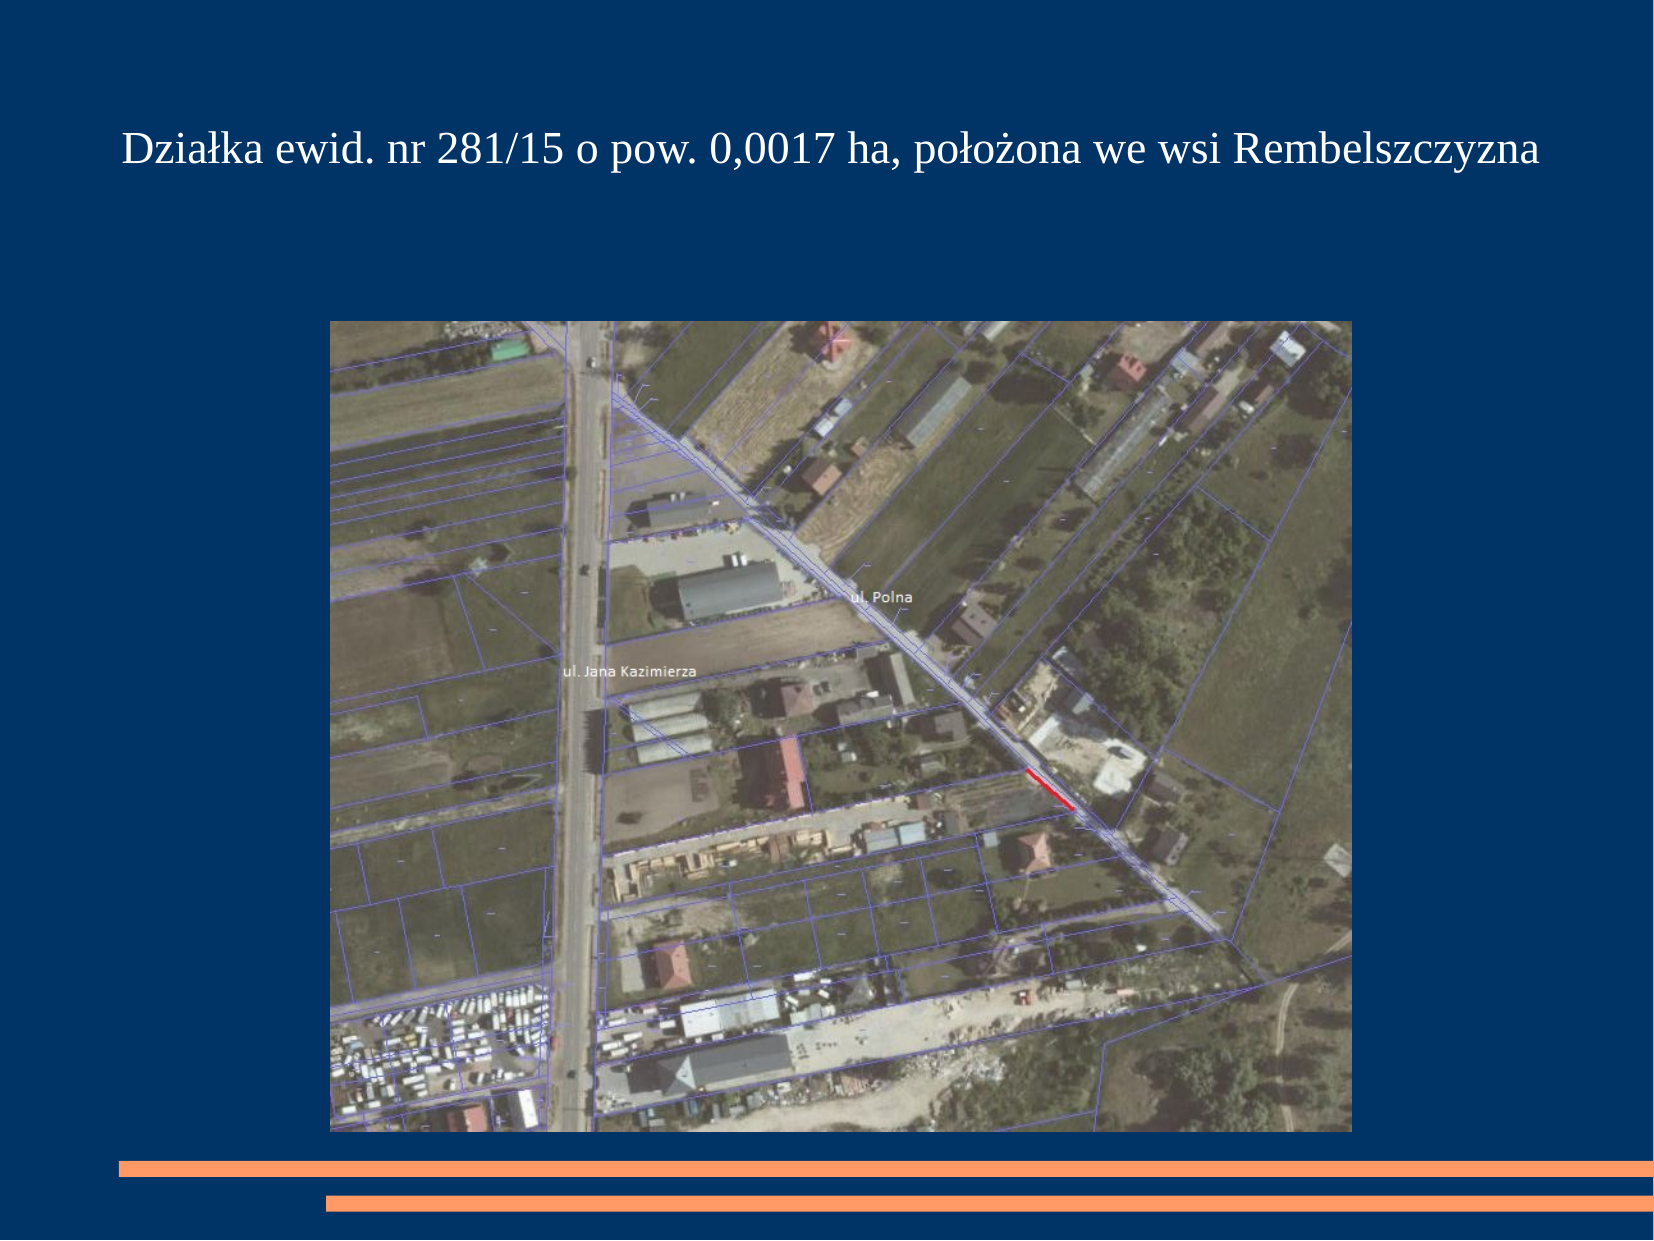

# Działka ewid. nr 281/15 o pow. 0,0017 ha, położona we wsi Rembelszczyzna